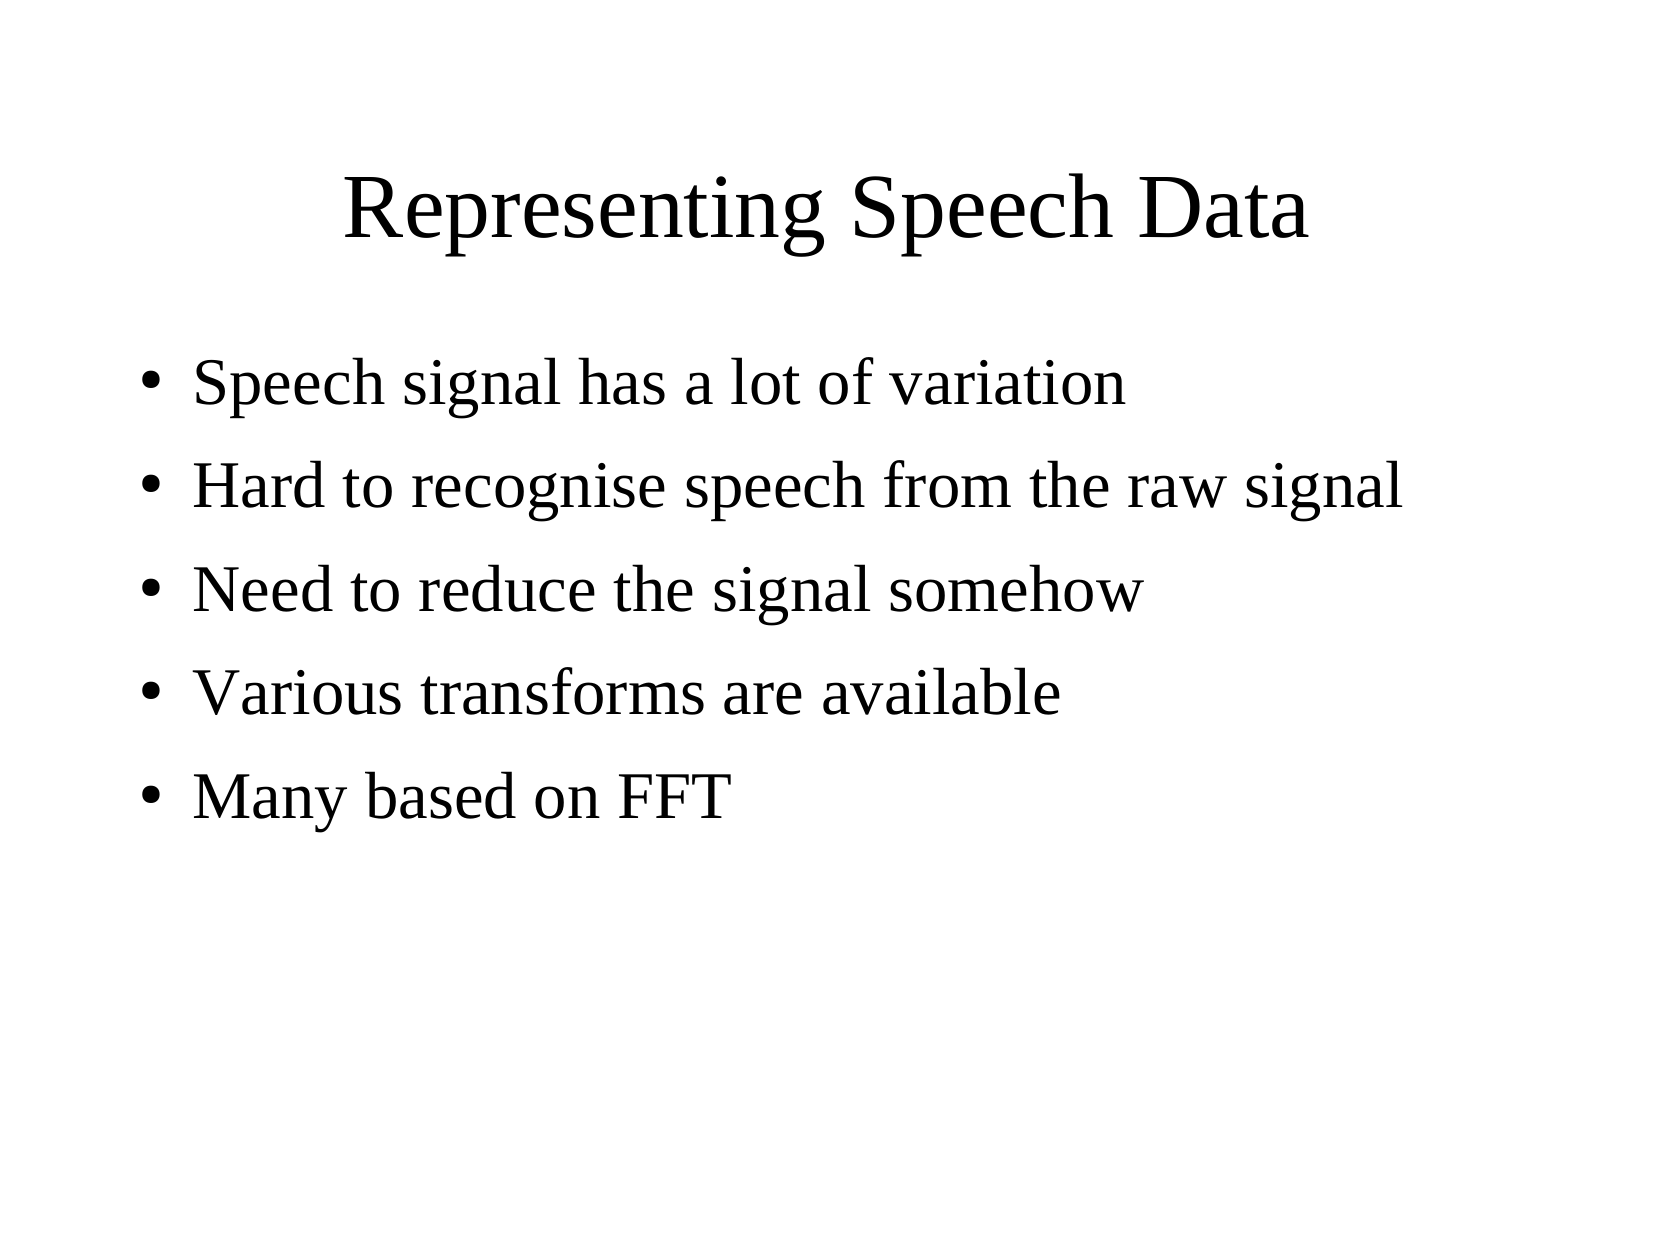

# Representing Speech Data
Speech signal has a lot of variation
Hard to recognise speech from the raw signal
Need to reduce the signal somehow
Various transforms are available
Many based on FFT